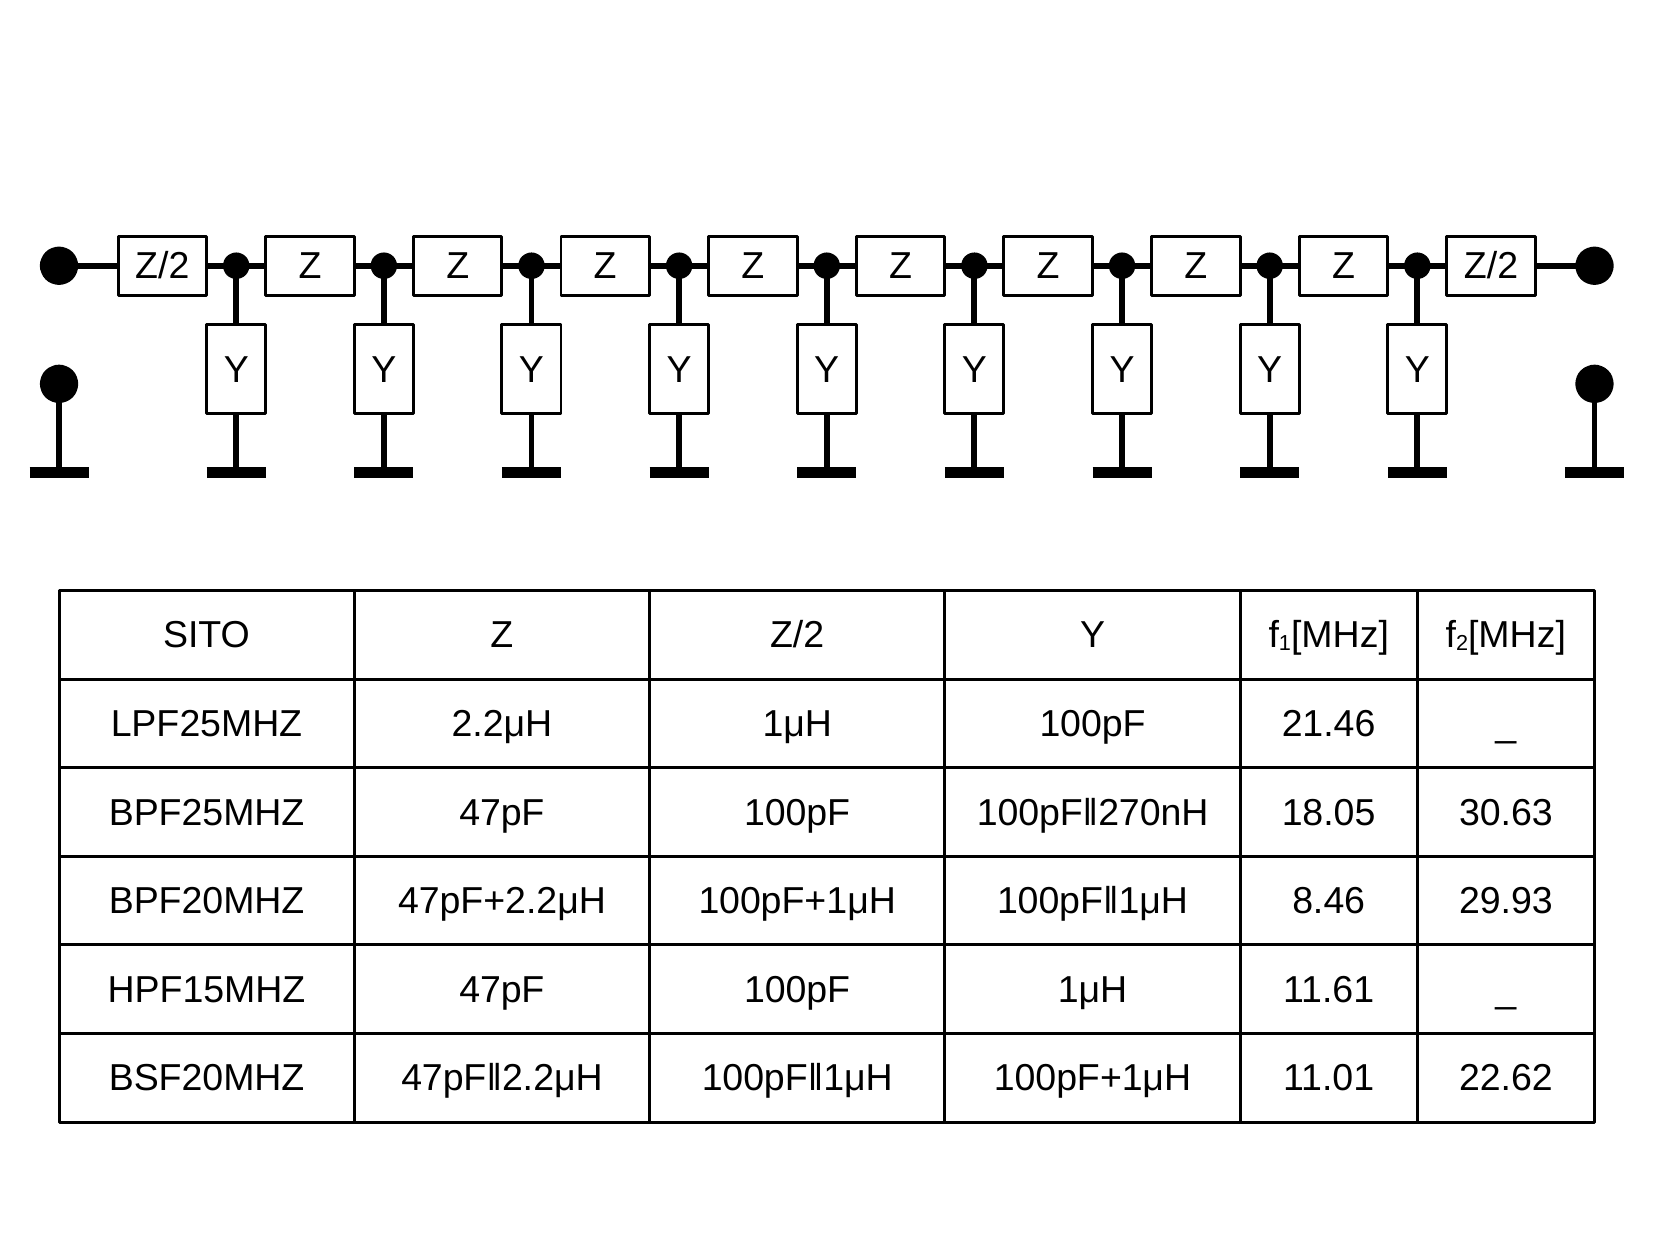

Z/2
Z
Z
Z
Z
Z
Z
Z
Z
Z/2
Y
Y
Y
Y
Y
Y
Y
Y
Y
SITO
Z
Z/2
Y
f1[MHz]
f2[MHz]
LPF25MHZ
2.2μH
1μH
100pF
21.46
_
BPF25MHZ
47pF
100pF
100pF‖270nH
18.05
30.63
BPF20MHZ
47pF+2.2μH
100pF+1μH
100pF‖1μH
8.46
29.93
HPF15MHZ
47pF
100pF
1μH
11.61
_
BSF20MHZ
47pF‖2.2μH
100pF‖1μH
100pF+1μH
11.01
22.62